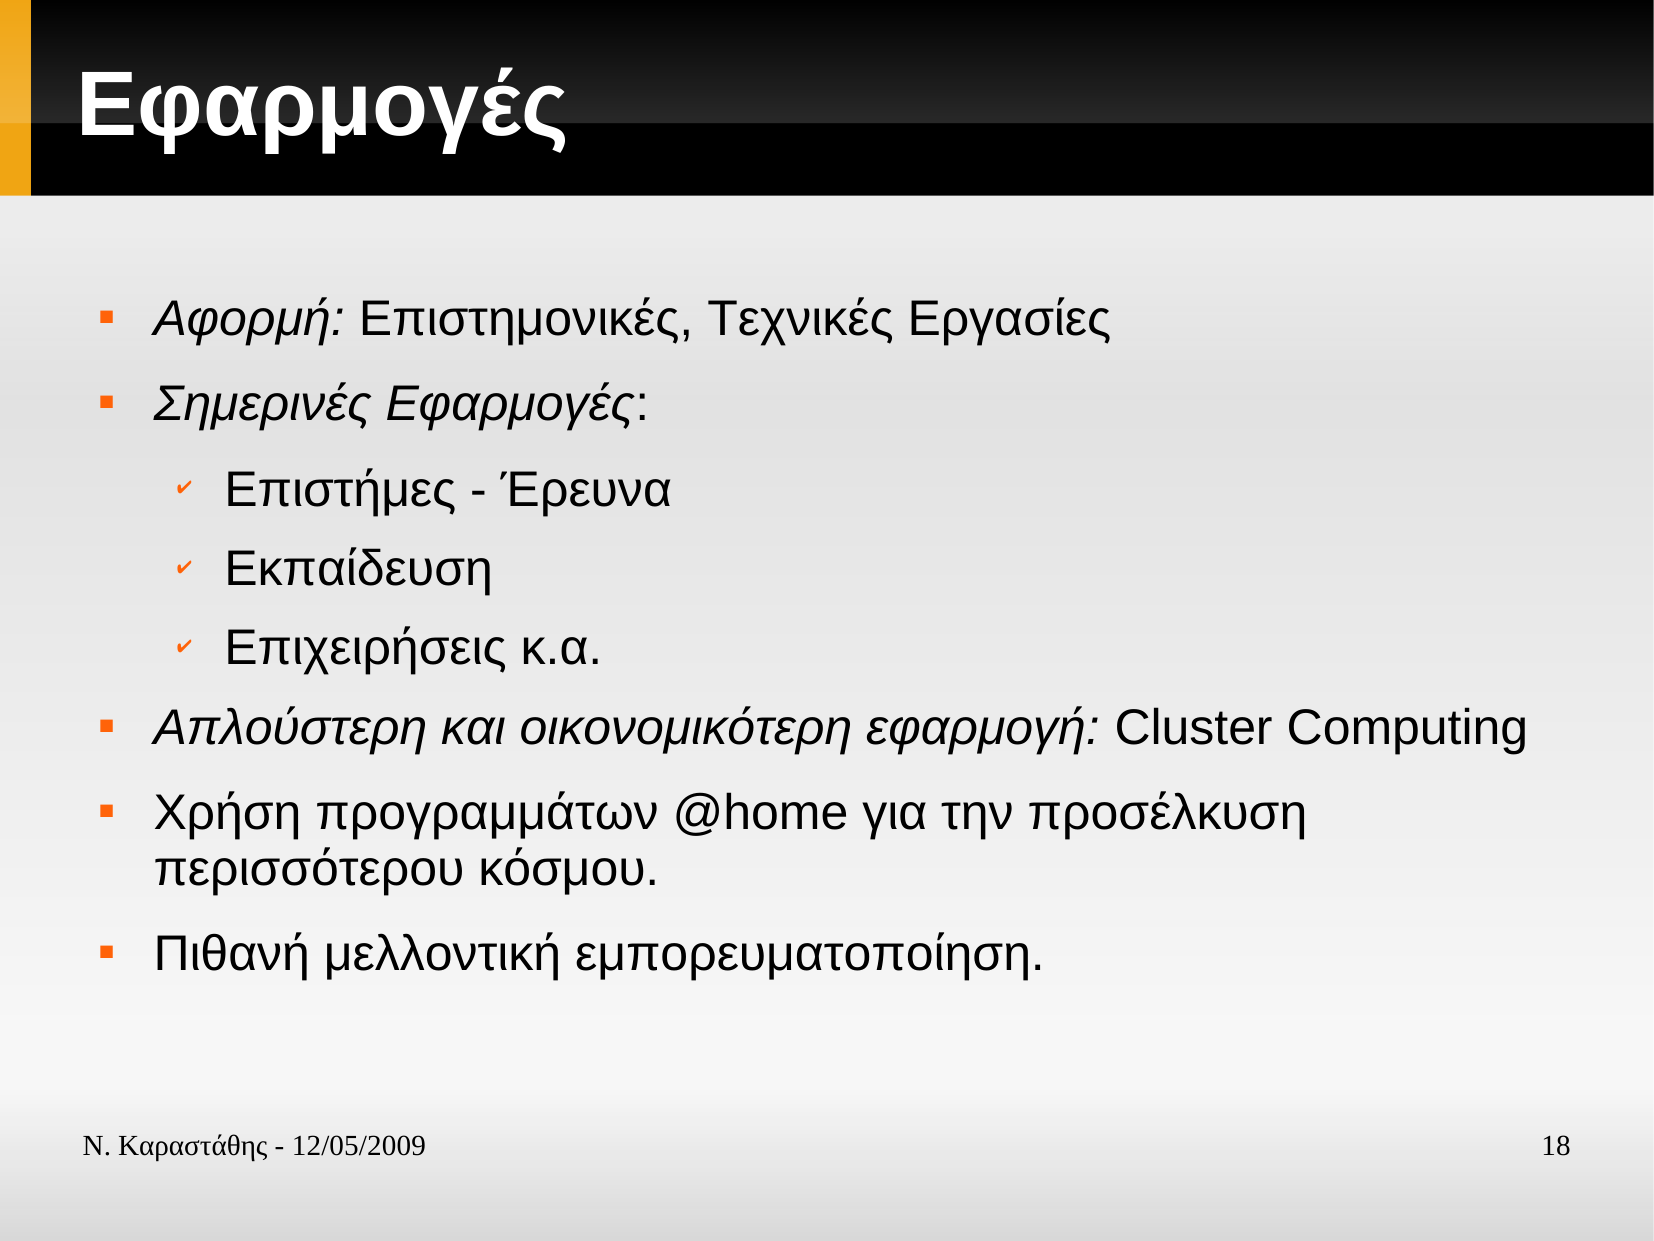

# Εφαρμογές
Αφορμή: Επιστημονικές, Τεχνικές Εργασίες
Σημερινές Εφαρμογές:
Επιστήμες - Έρευνα
Εκπαίδευση
Επιχειρήσεις κ.α.
Απλούστερη και οικονομικότερη εφαρμογή: Cluster Computing
Χρήση προγραμμάτων @home για την προσέλκυση περισσότερου κόσμου.
Πιθανή μελλοντική εμπορευματοποίηση.
Ν. Καραστάθης - 12/05/2009
18